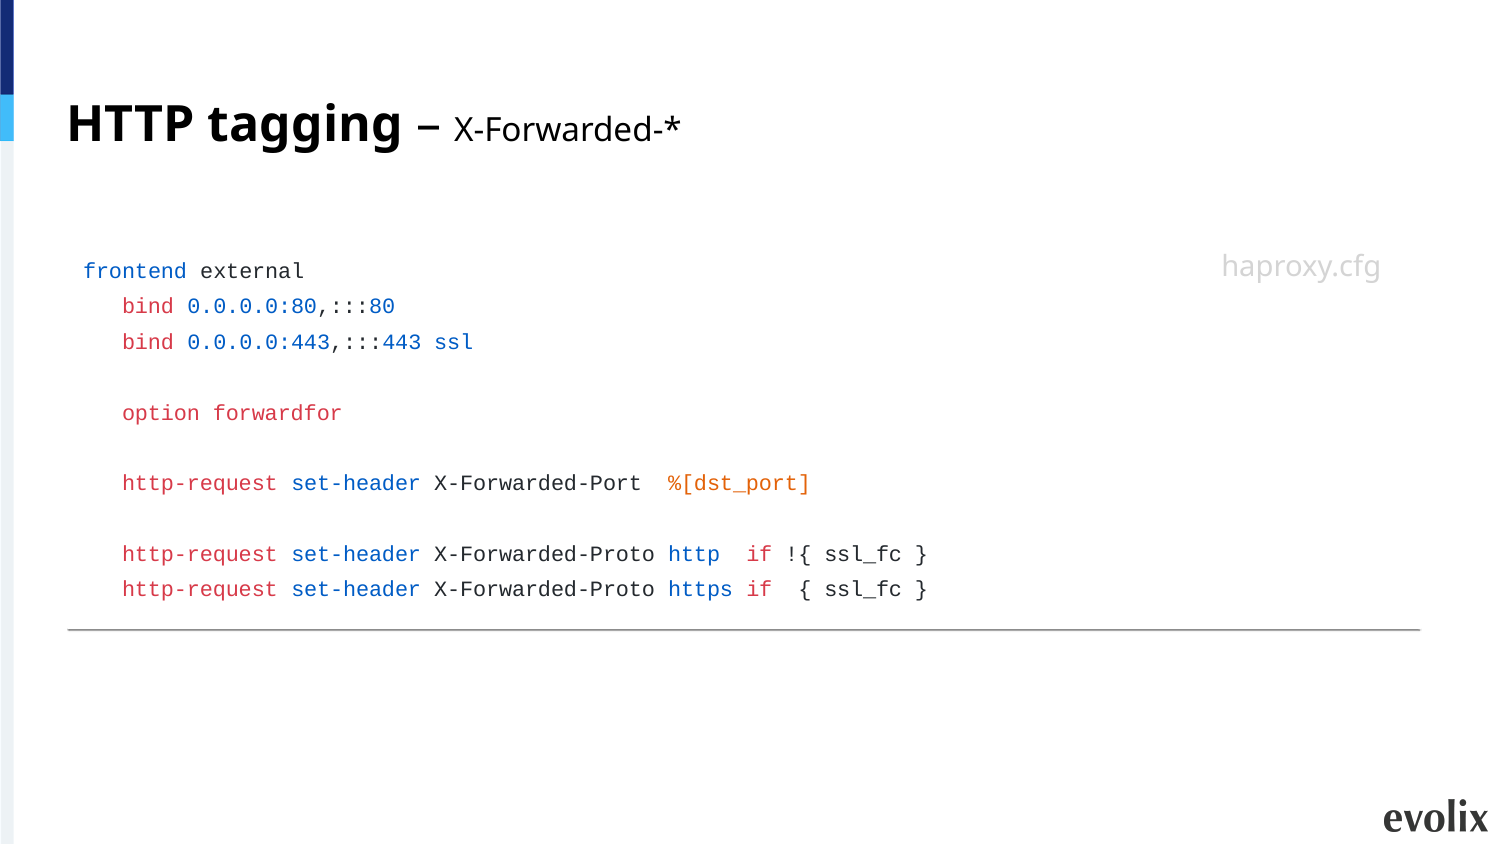

# HTTP tagging – X-Forwarded-*
frontend external
 bind 0.0.0.0:80,:::80
 bind 0.0.0.0:443,:::443 ssl
 option forwardfor
 http-request set-header X-Forwarded-Port %[dst_port]
 http-request set-header X-Forwarded-Proto http if !{ ssl_fc }
 http-request set-header X-Forwarded-Proto https if { ssl_fc }
haproxy.cfg